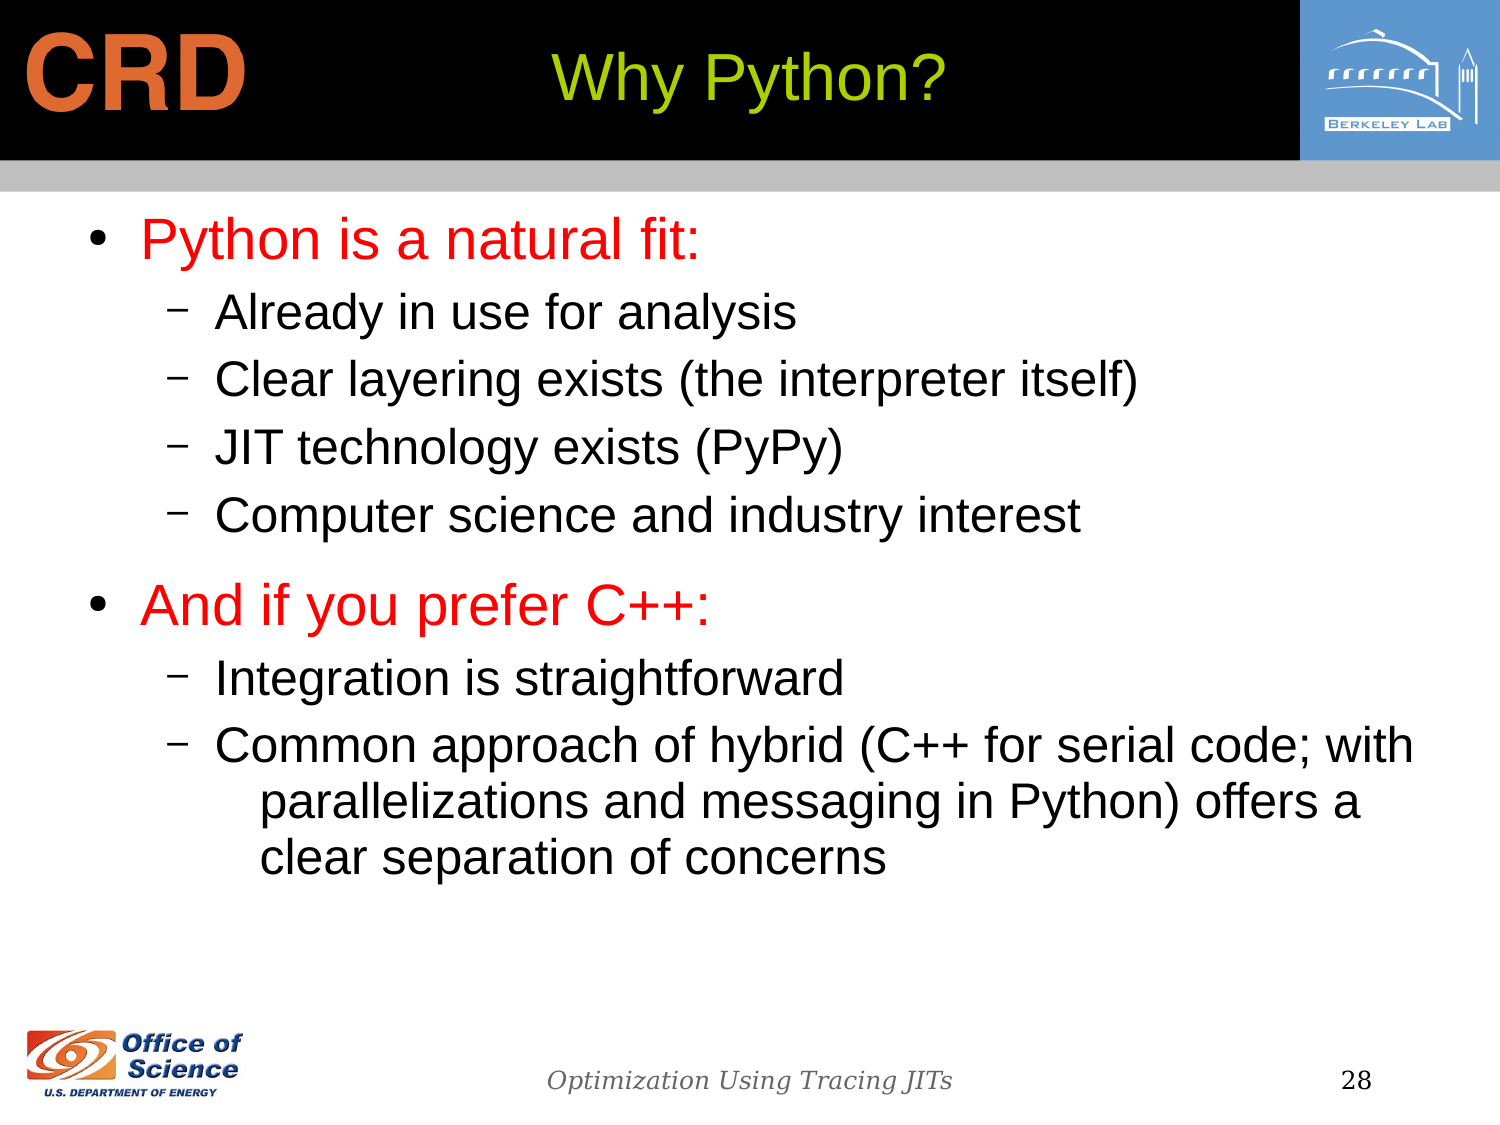

# Why Python?
Python is a natural fit:
Already in use for analysis
Clear layering exists (the interpreter itself)
JIT technology exists (PyPy)
Computer science and industry interest
And if you prefer C++:
Integration is straightforward
Common approach of hybrid (C++ for serial code; with parallelizations and messaging in Python) offers a clear separation of concerns
Optimization Using Tracing JITs
28